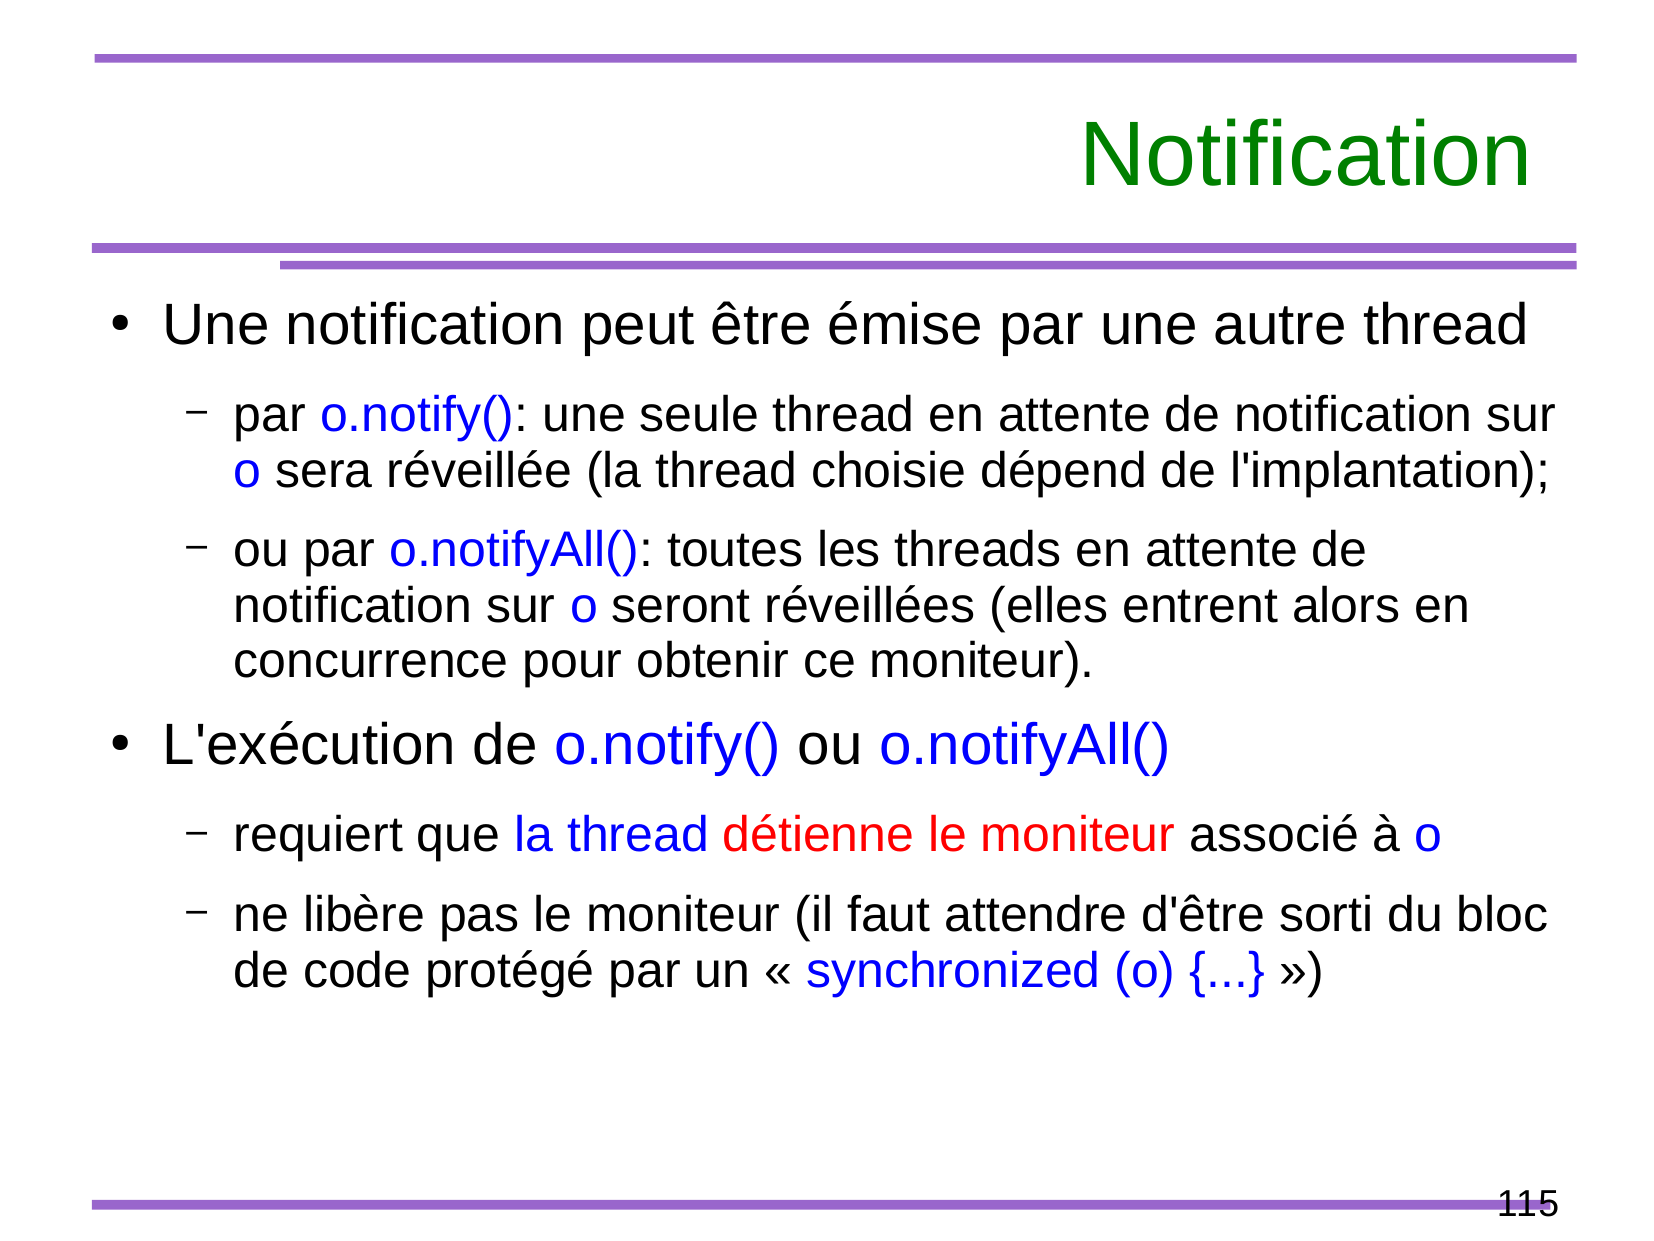

# Notification
Une notification peut être émise par une autre thread
par o.notify(): une seule thread en attente de notification sur o sera réveillée (la thread choisie dépend de l'implantation);
ou par o.notifyAll(): toutes les threads en attente de notification sur o seront réveillées (elles entrent alors en concurrence pour obtenir ce moniteur).
L'exécution de o.notify() ou o.notifyAll()
requiert que la thread détienne le moniteur associé à o
ne libère pas le moniteur (il faut attendre d'être sorti du bloc de code protégé par un « synchronized (o) {...} »)